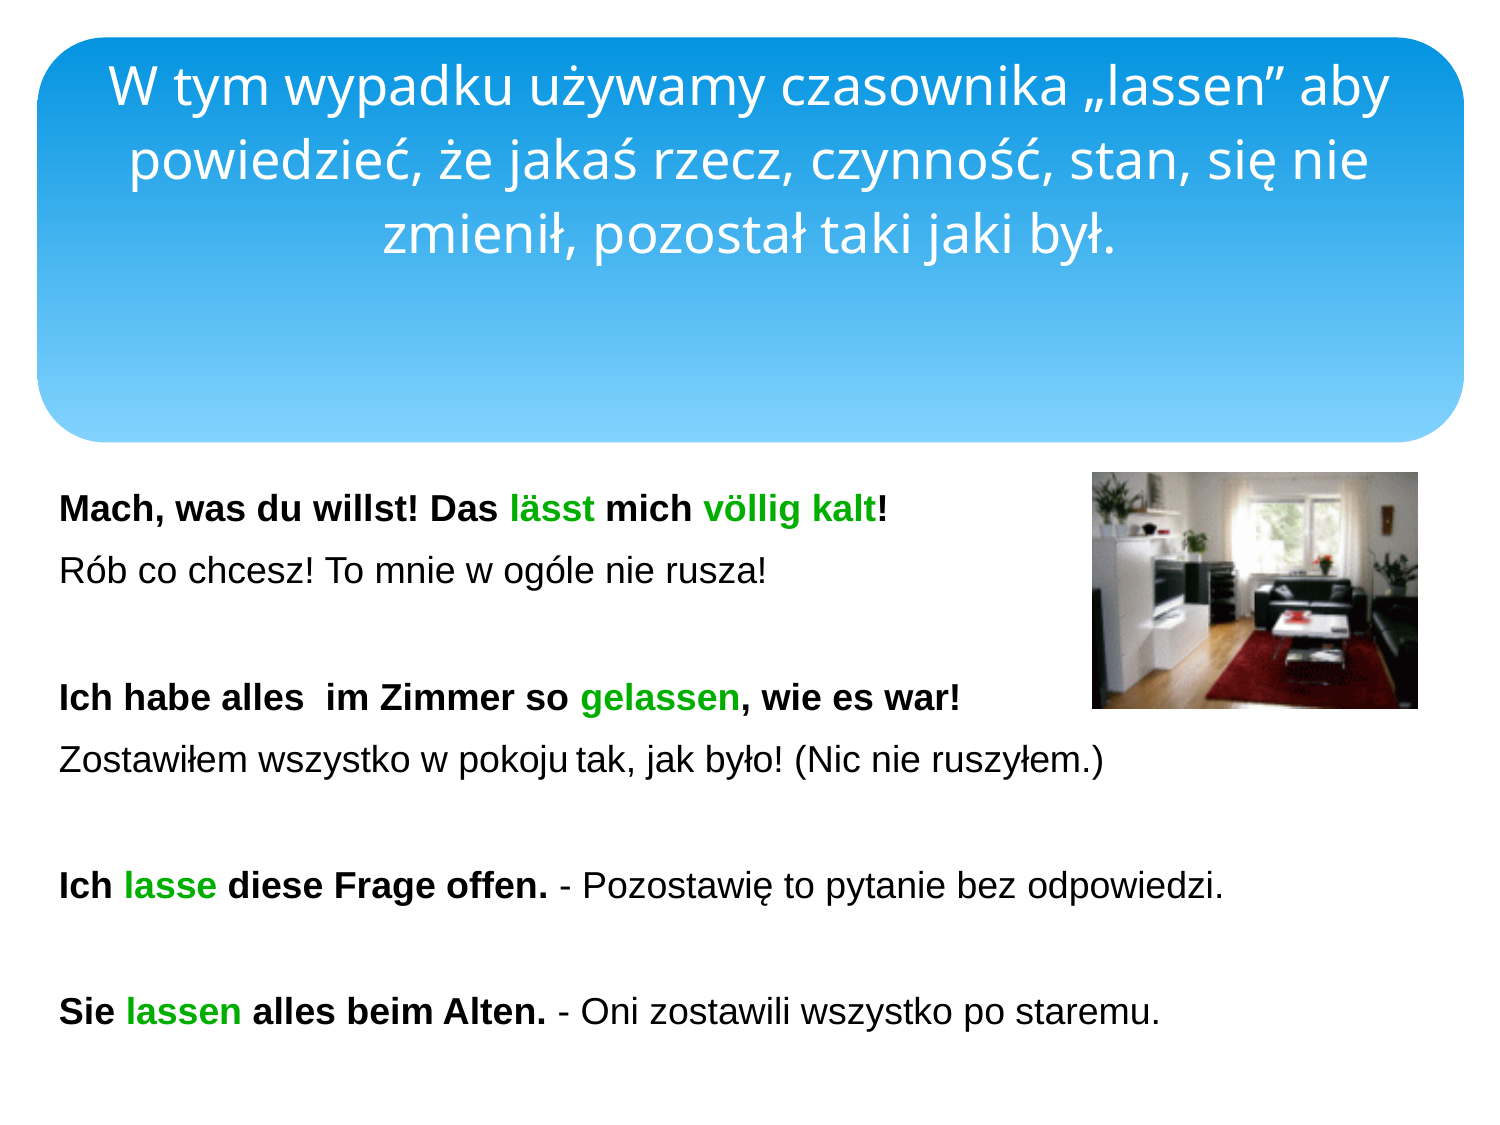

# W tym wypadku używamy czasownika „lassen” aby powiedzieć, że jakaś rzecz, czynność, stan, się nie zmienił, pozostał taki jaki był.
Mach, was du willst! Das lässt mich völlig kalt!
Rób co chcesz! To mnie w ogóle nie rusza!
Ich habe alles im Zimmer so gelassen, wie es war!
Zostawiłem wszystko w pokoju	tak, jak było! (Nic nie ruszyłem.)
Ich lasse diese Frage offen. - Pozostawię to pytanie bez odpowiedzi.
Sie lassen alles beim Alten. - Oni zostawili wszystko po staremu.